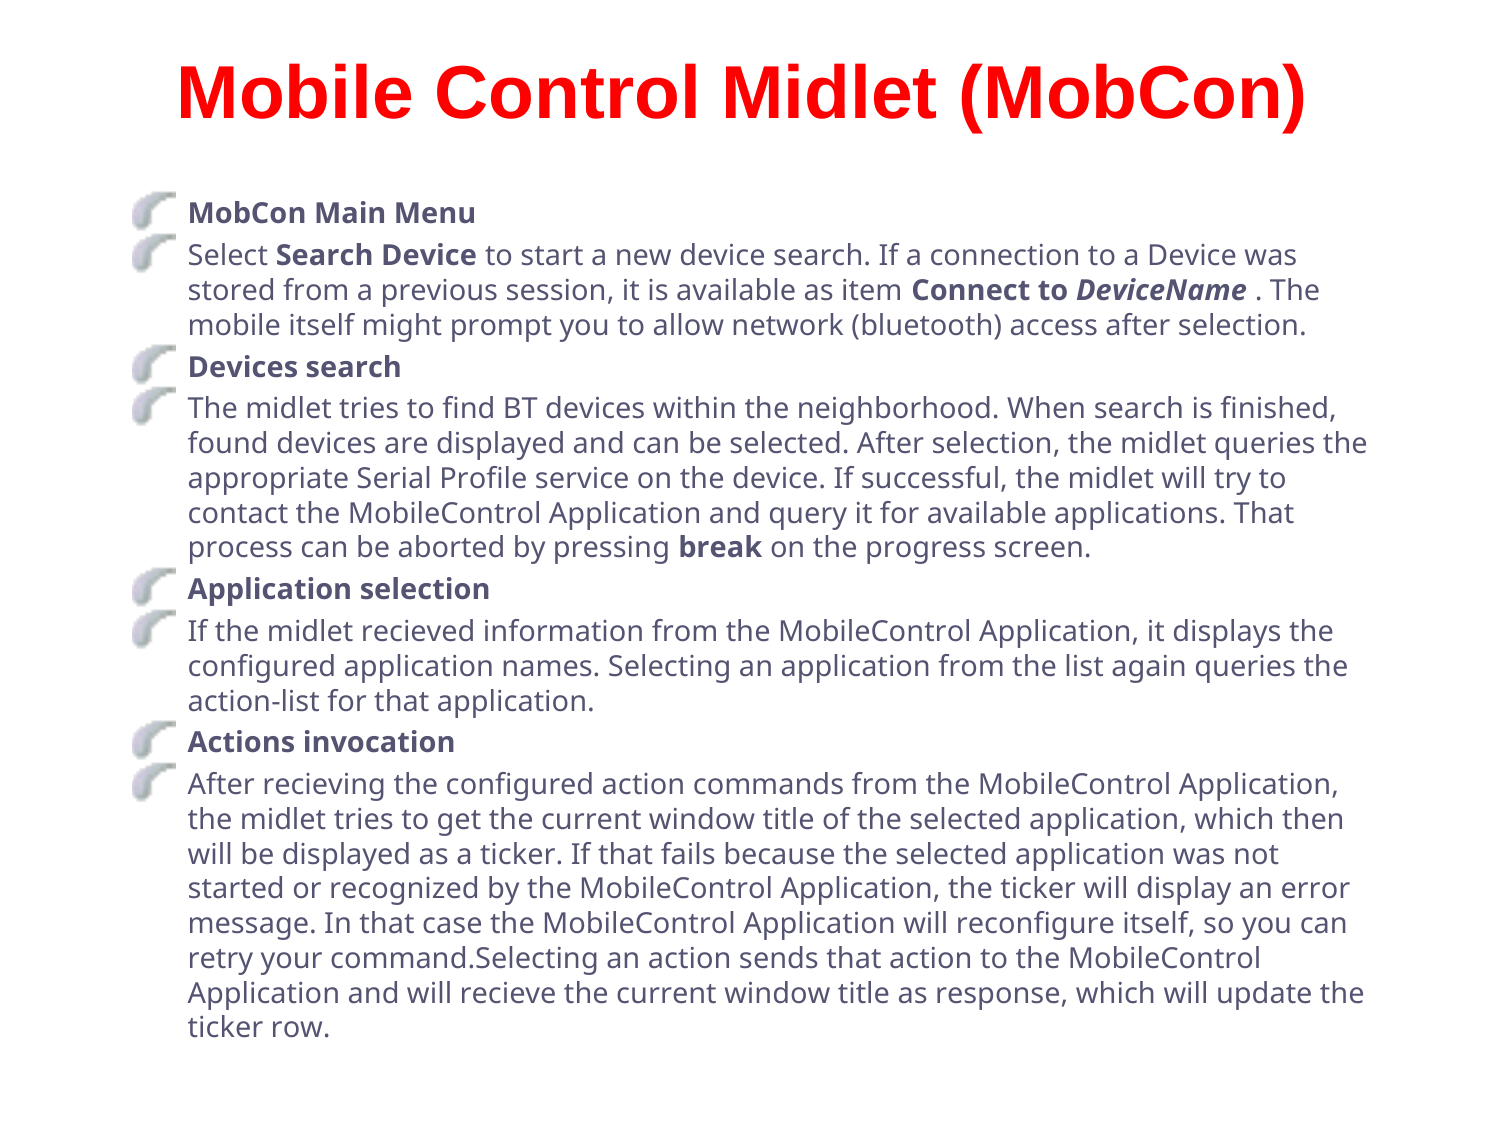

# Mobile Control Midlet (MobCon)
MobCon Main Menu
Select Search Device to start a new device search. If a connection to a Device was stored from a previous session, it is available as item Connect to DeviceName . The mobile itself might prompt you to allow network (bluetooth) access after selection.
Devices search
The midlet tries to find BT devices within the neighborhood. When search is finished, found devices are displayed and can be selected. After selection, the midlet queries the appropriate Serial Profile service on the device. If successful, the midlet will try to contact the MobileControl Application and query it for available applications. That process can be aborted by pressing break on the progress screen.
Application selection
If the midlet recieved information from the MobileControl Application, it displays the configured application names. Selecting an application from the list again queries the action-list for that application.
Actions invocation
After recieving the configured action commands from the MobileControl Application, the midlet tries to get the current window title of the selected application, which then will be displayed as a ticker. If that fails because the selected application was not started or recognized by the MobileControl Application, the ticker will display an error message. In that case the MobileControl Application will reconfigure itself, so you can retry your command.Selecting an action sends that action to the MobileControl Application and will recieve the current window title as response, which will update the ticker row.